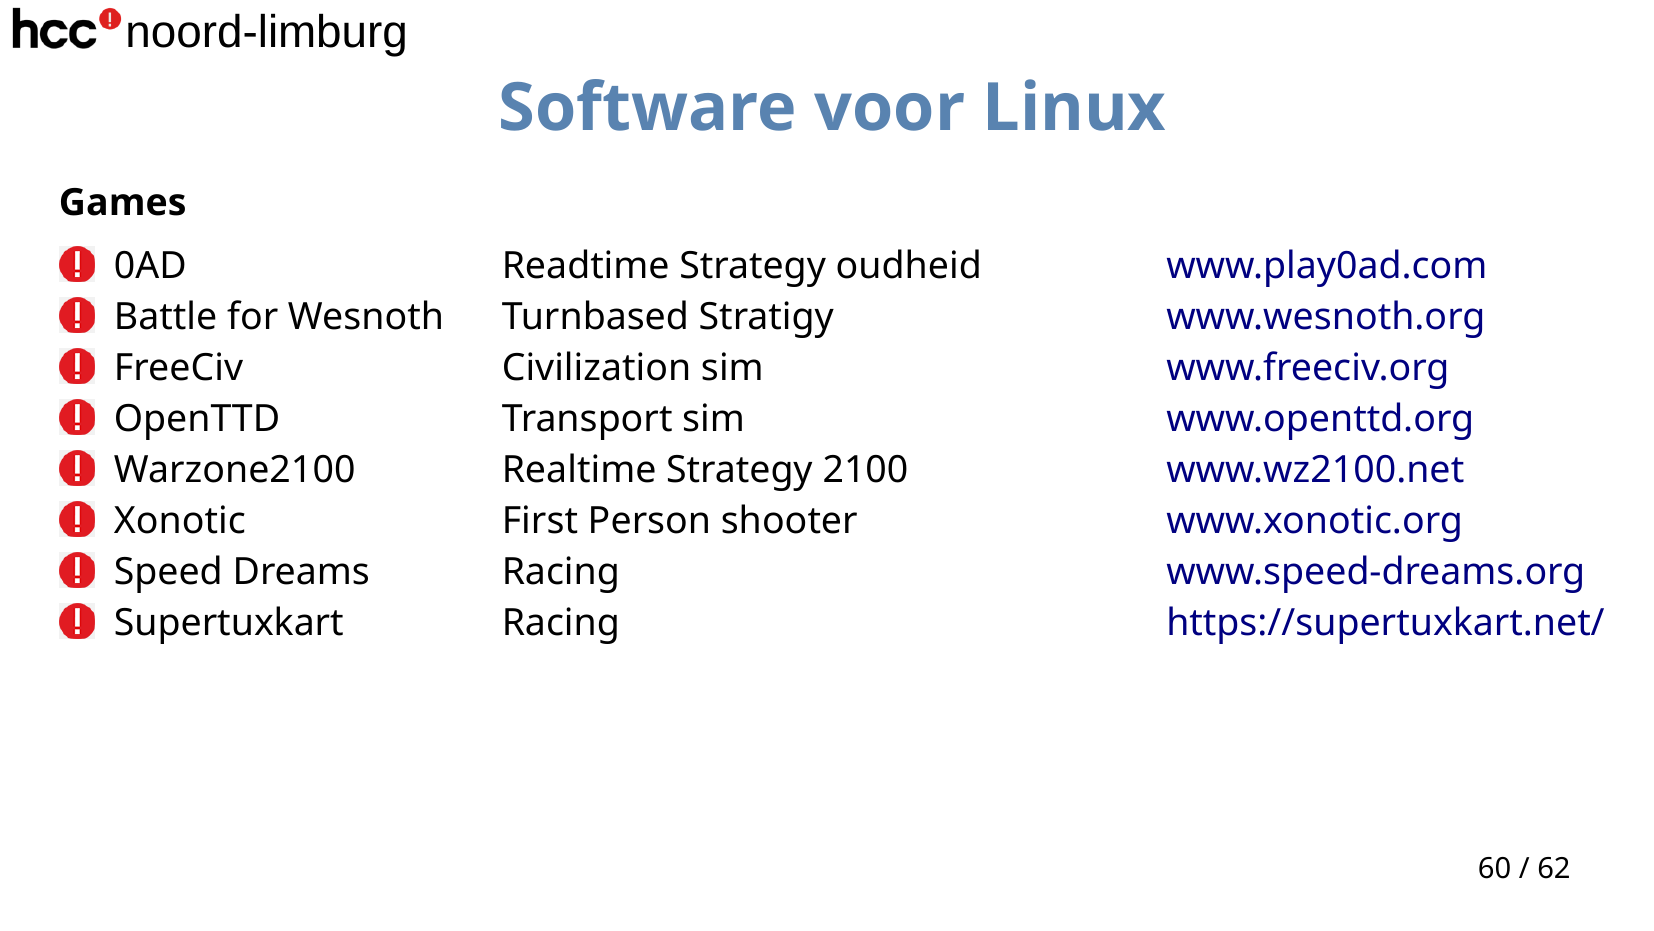

Software voor Linux
# Games
 0AD					Readtime Strategy oudheid			www.play0ad.com
 Battle for Wesnoth	Turnbased Stratigy					www.wesnoth.org
 FreeCiv				Civilization sim						www.freeciv.org
 OpenTTD				Transport sim						www.openttd.org
 Warzone2100 		Realtime Strategy 2100			 	www.wz2100.net
 Xonotic				First Person shooter		 			www.xonotic.org
 Speed Dreams		Racing								www.speed-dreams.org
 Supertuxkart			Racing								https://supertuxkart.net/
60